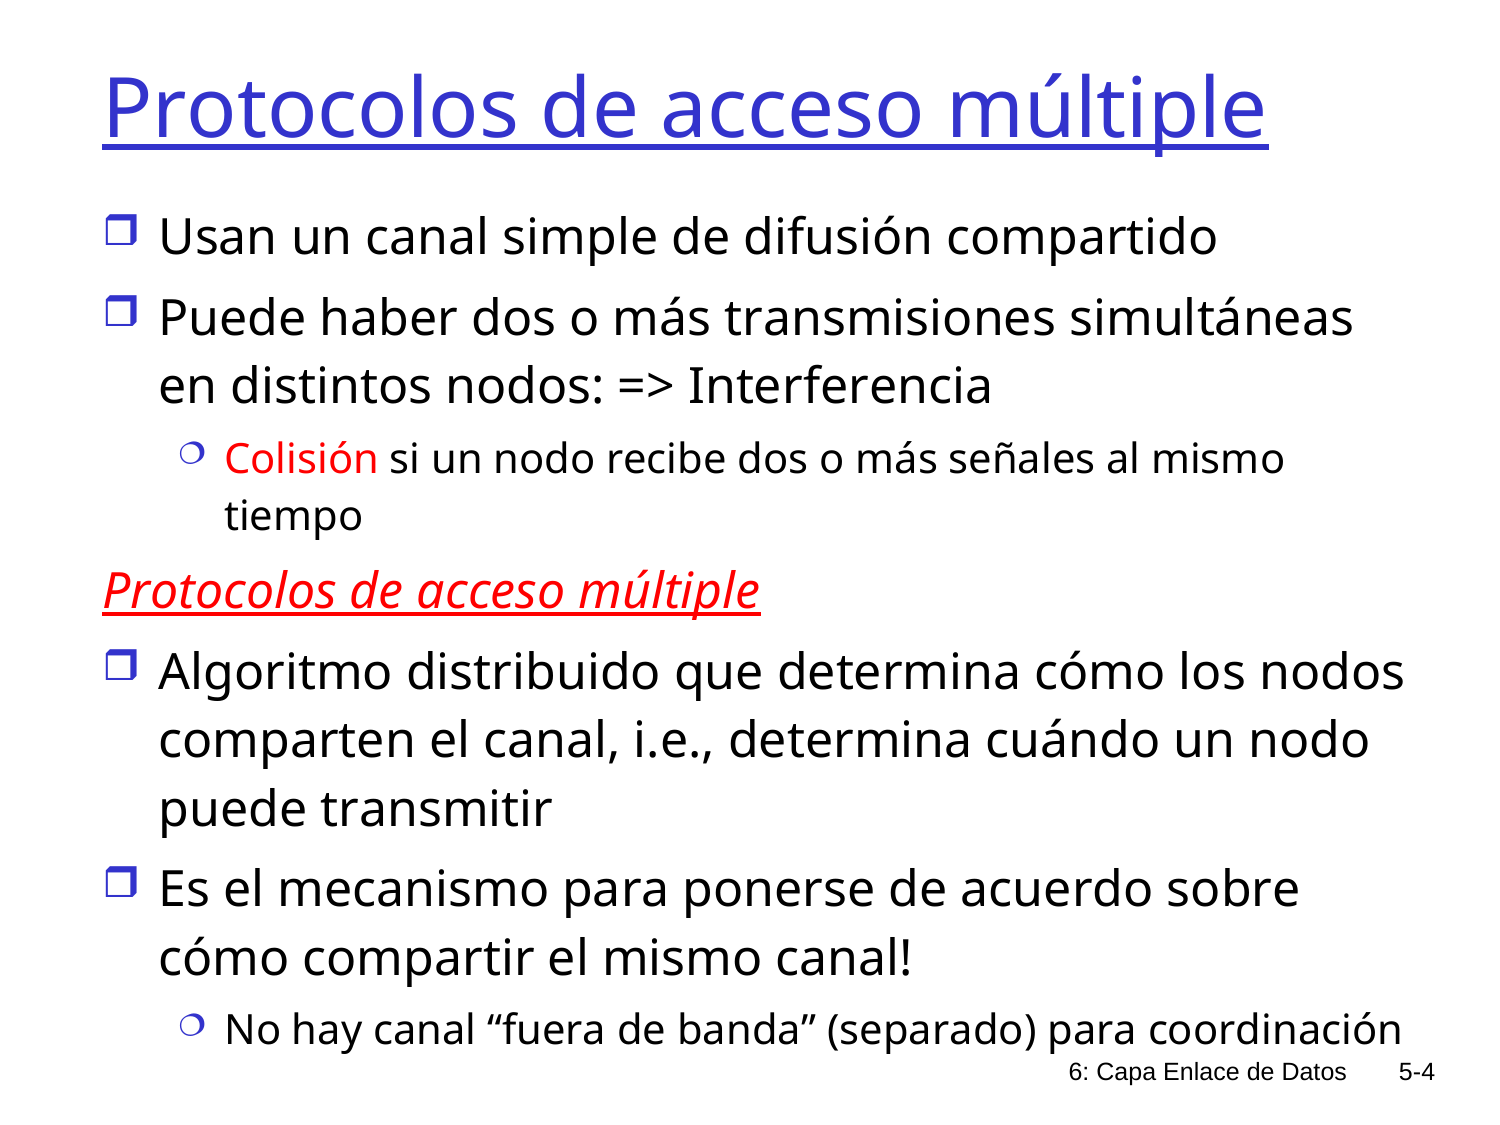

# Protocolos de acceso múltiple
Usan un canal simple de difusión compartido
Puede haber dos o más transmisiones simultáneas en distintos nodos: => Interferencia
Colisión si un nodo recibe dos o más señales al mismo tiempo
Protocolos de acceso múltiple
Algoritmo distribuido que determina cómo los nodos comparten el canal, i.e., determina cuándo un nodo puede transmitir
Es el mecanismo para ponerse de acuerdo sobre cómo compartir el mismo canal!
No hay canal “fuera de banda” (separado) para coordinación
4